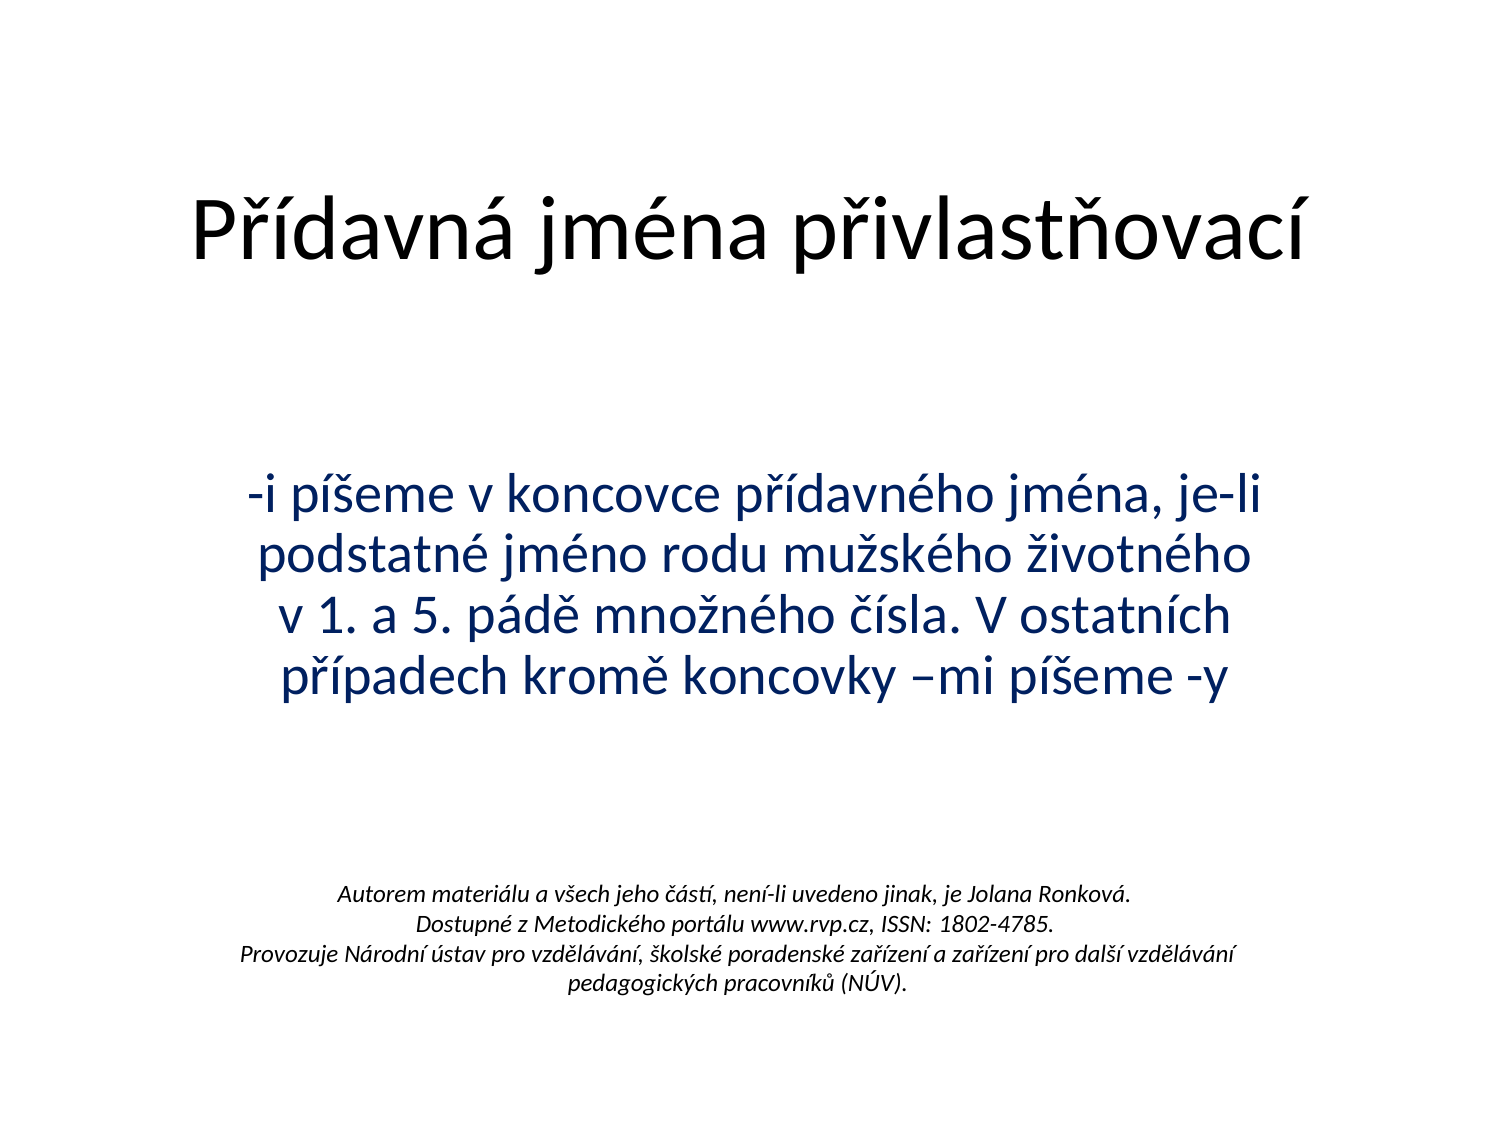

# Přídavná jména přivlastňovací
-i píšeme v koncovce přídavného jména, je-li podstatné jméno rodu mužského životného v 1. a 5. pádě množného čísla. V ostatních případech kromě koncovky –mi píšeme -y
 Autorem materiálu a všech jeho částí, není-li uvedeno jinak, je Jolana Ronková.
Dostupné z Metodického portálu www.rvp.cz, ISSN: 1802-4785.
Provozuje Národní ústav pro vzdělávání, školské poradenské zařízení a zařízení pro další vzdělávání pedagogických pracovníků (NÚV).